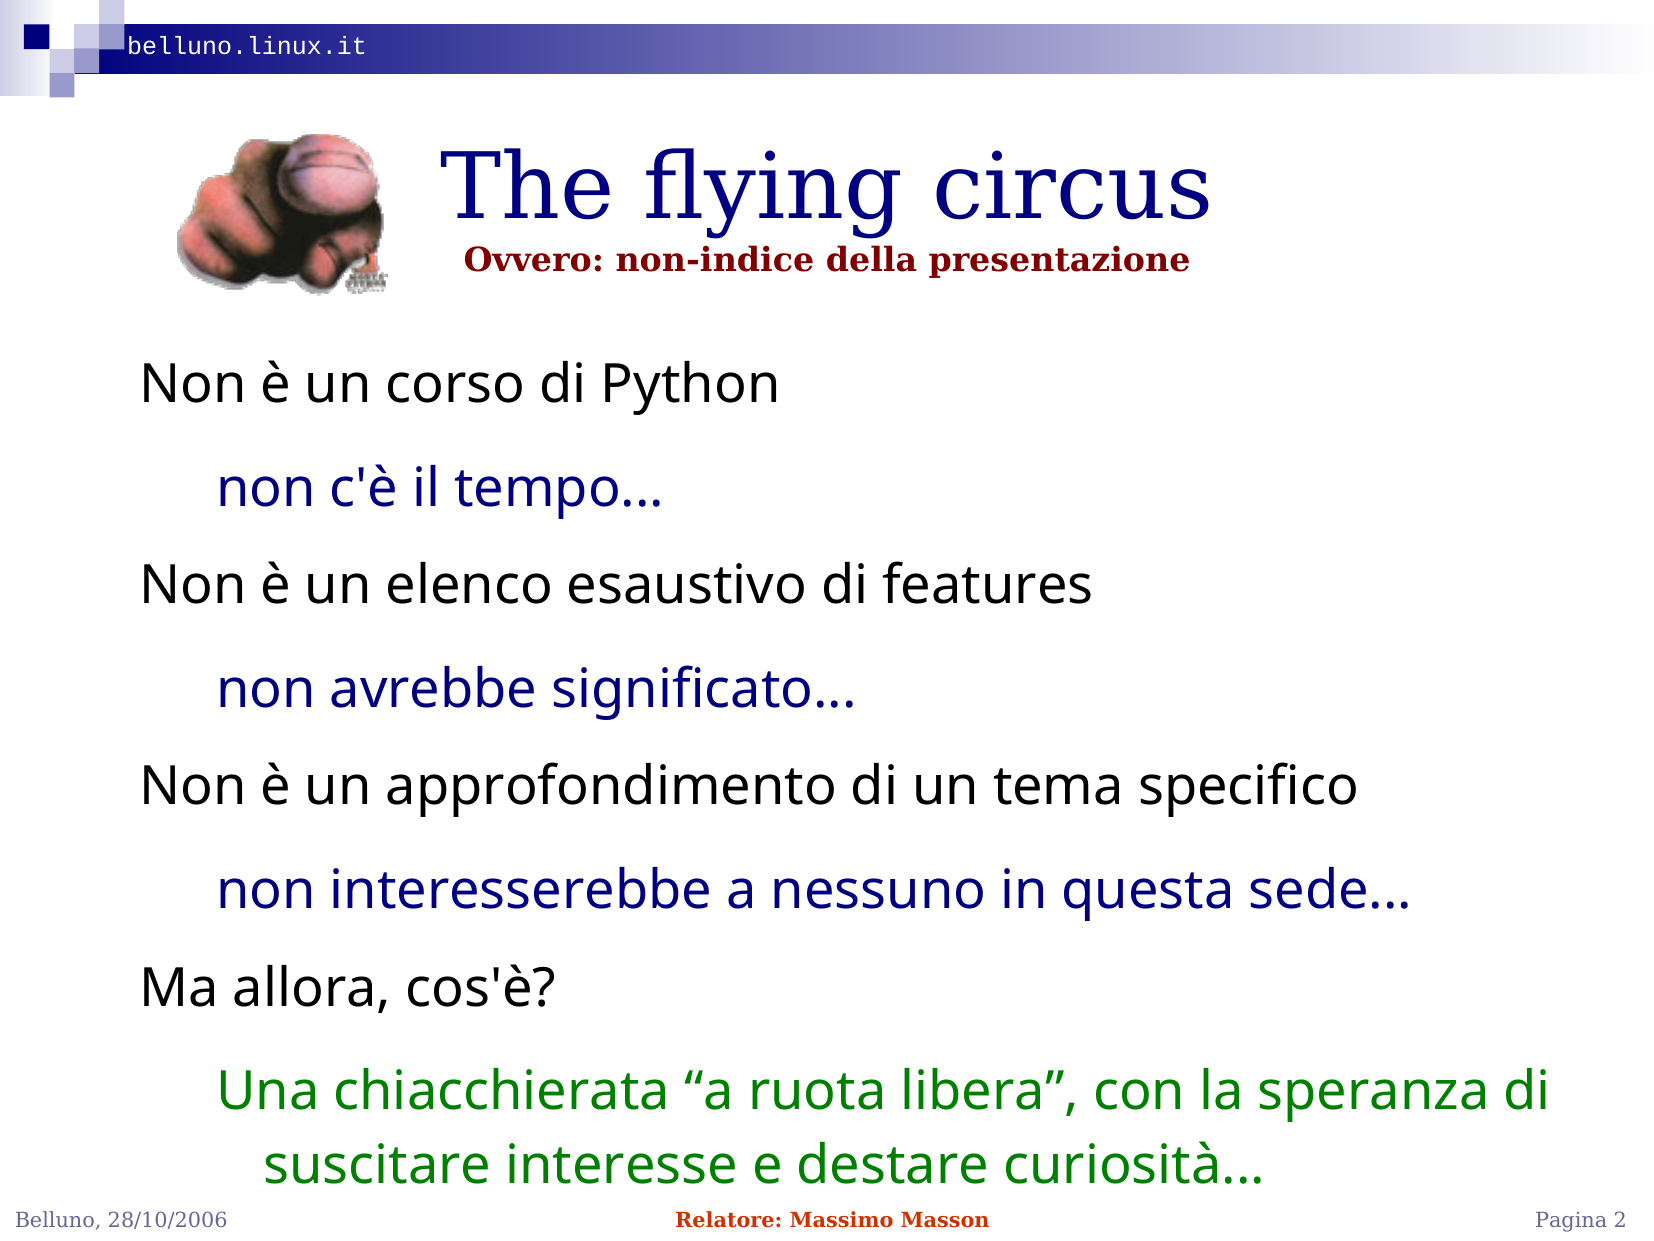

# The flying circus Ovvero: non-indice della presentazione
Non è un corso di Python
non c'è il tempo...
Non è un elenco esaustivo di features
non avrebbe significato...
Non è un approfondimento di un tema specifico
non interesserebbe a nessuno in questa sede...
Ma allora, cos'è?
Una chiacchierata “a ruota libera”, con la speranza di suscitare interesse e destare curiosità...